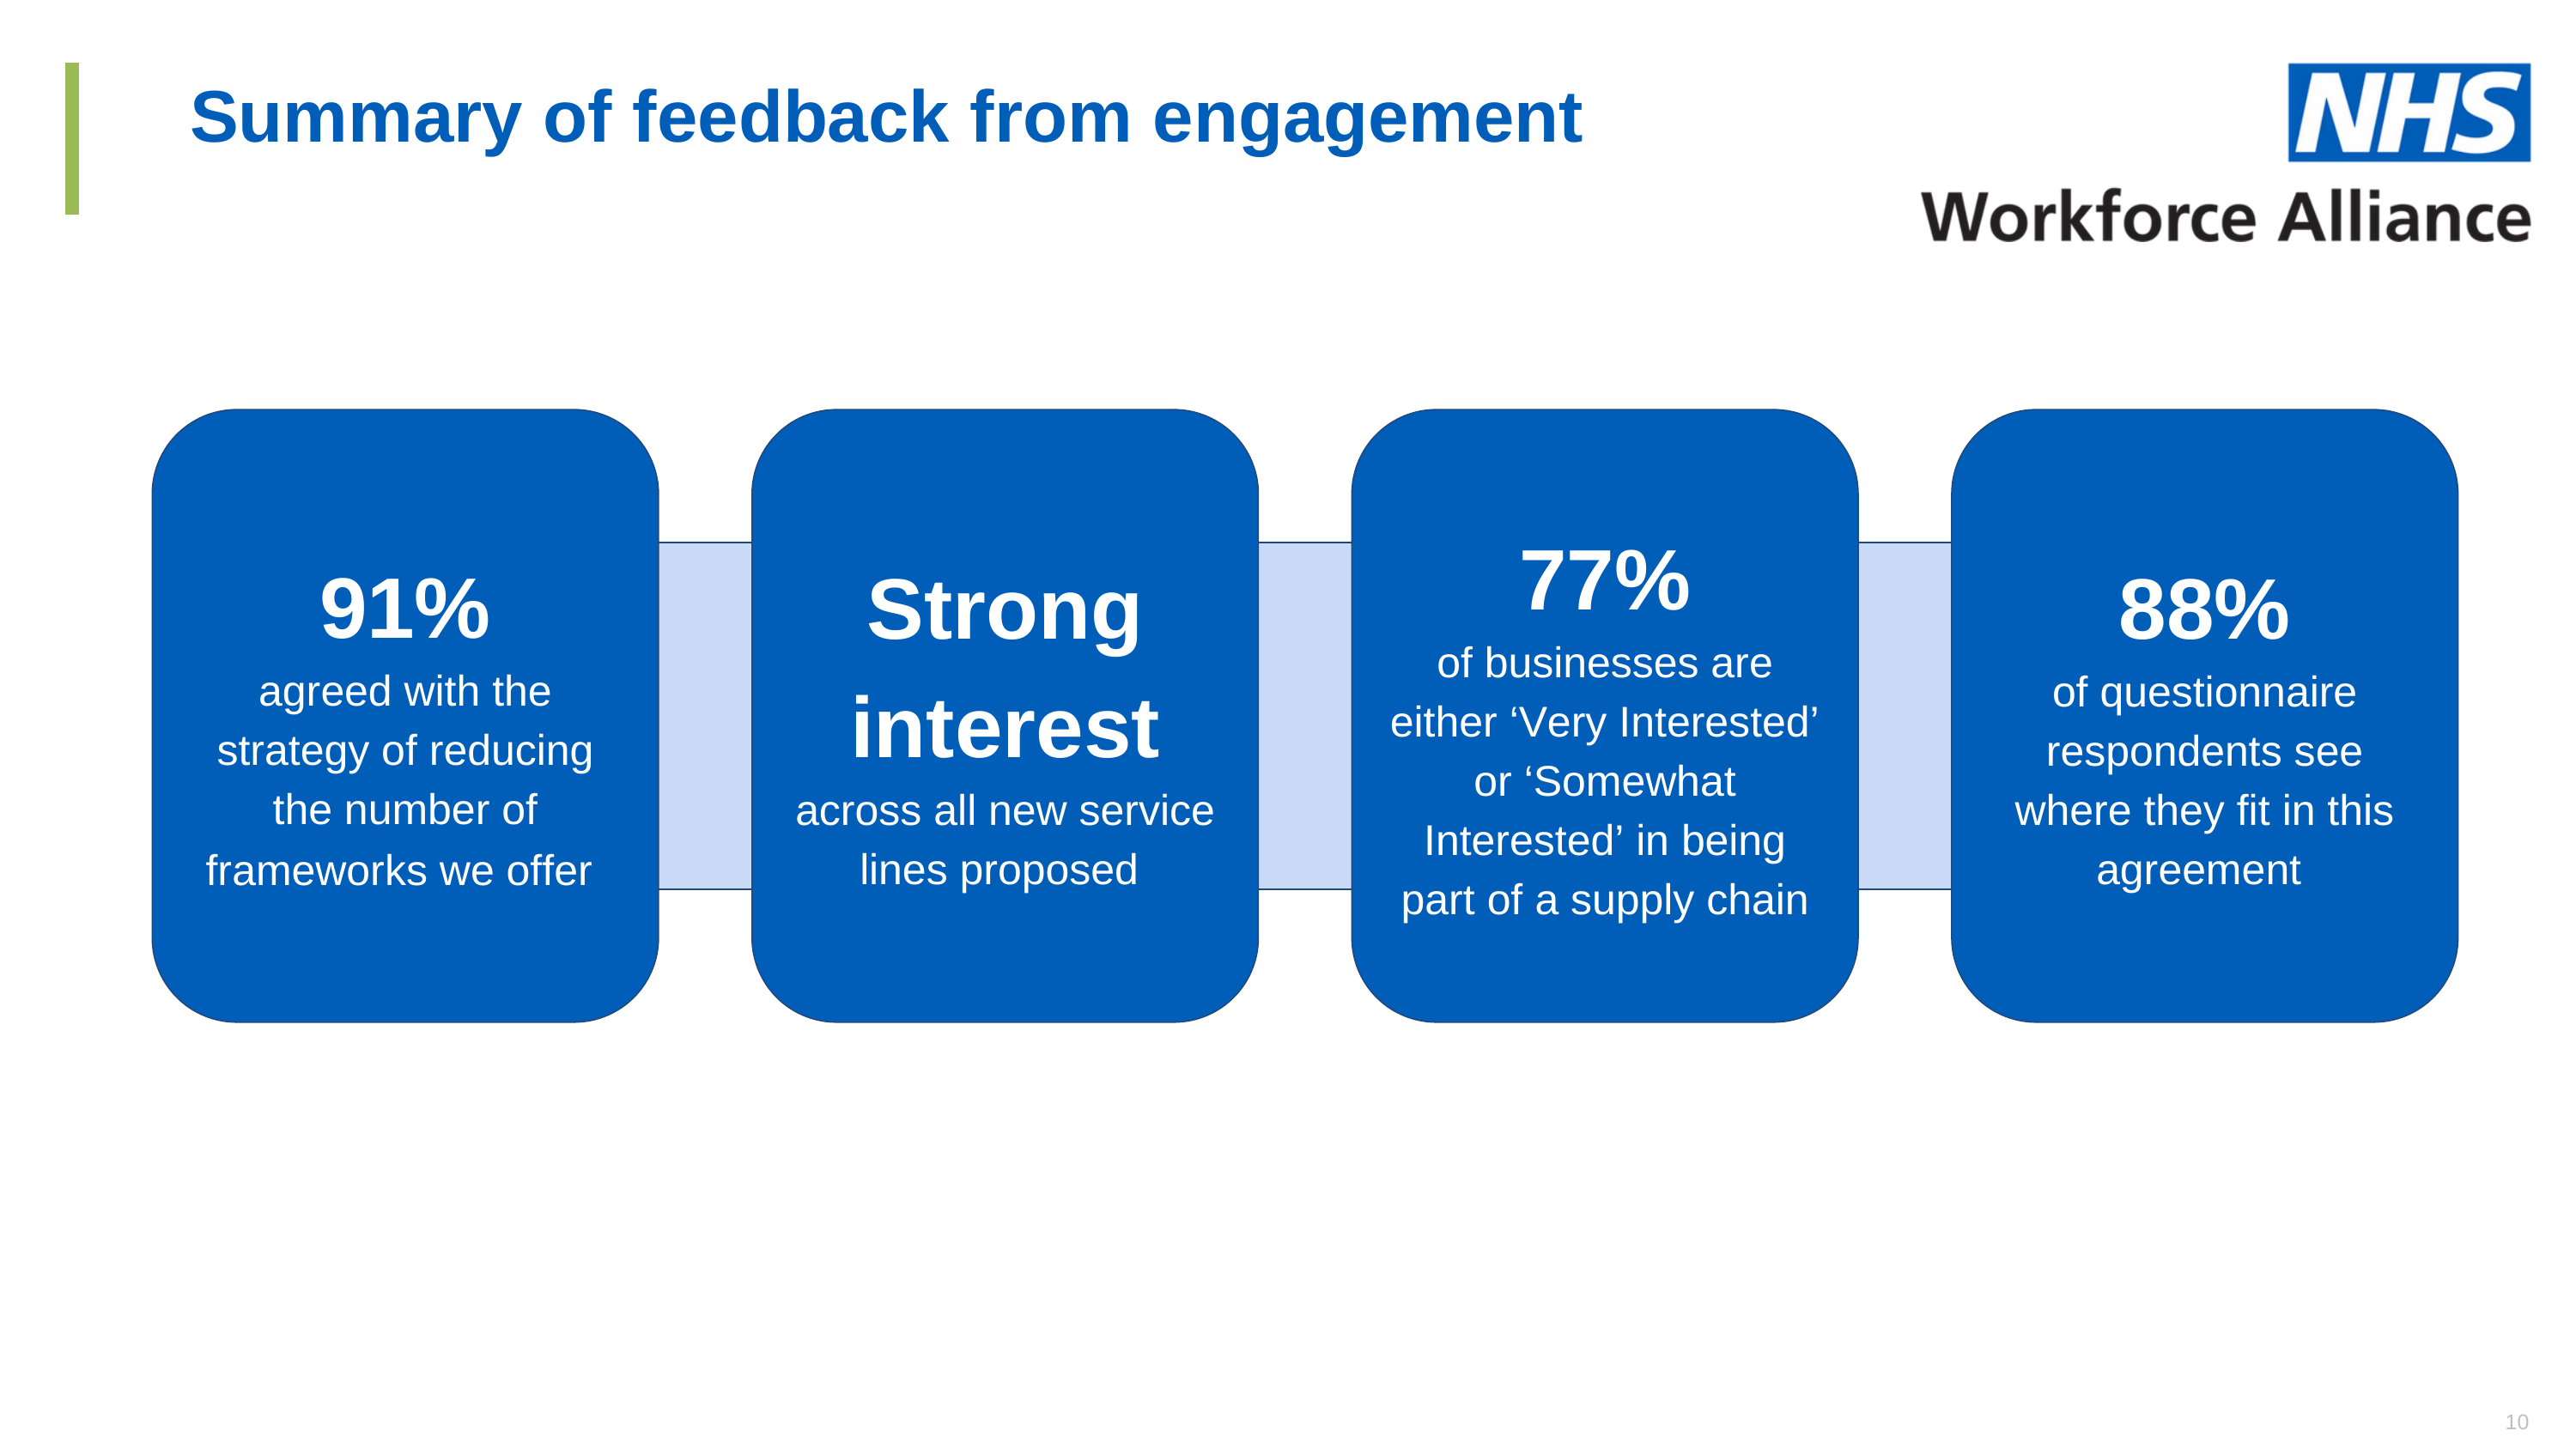

# Summary of feedback from engagement
91%
agreed with the strategy of reducing the number of frameworks we offer
Strong interest
across all new service lines proposed
77%
of businesses are either ‘Very Interested’ or ‘Somewhat Interested’ in being part of a supply chain
88%
of questionnaire respondents see where they fit in this agreement